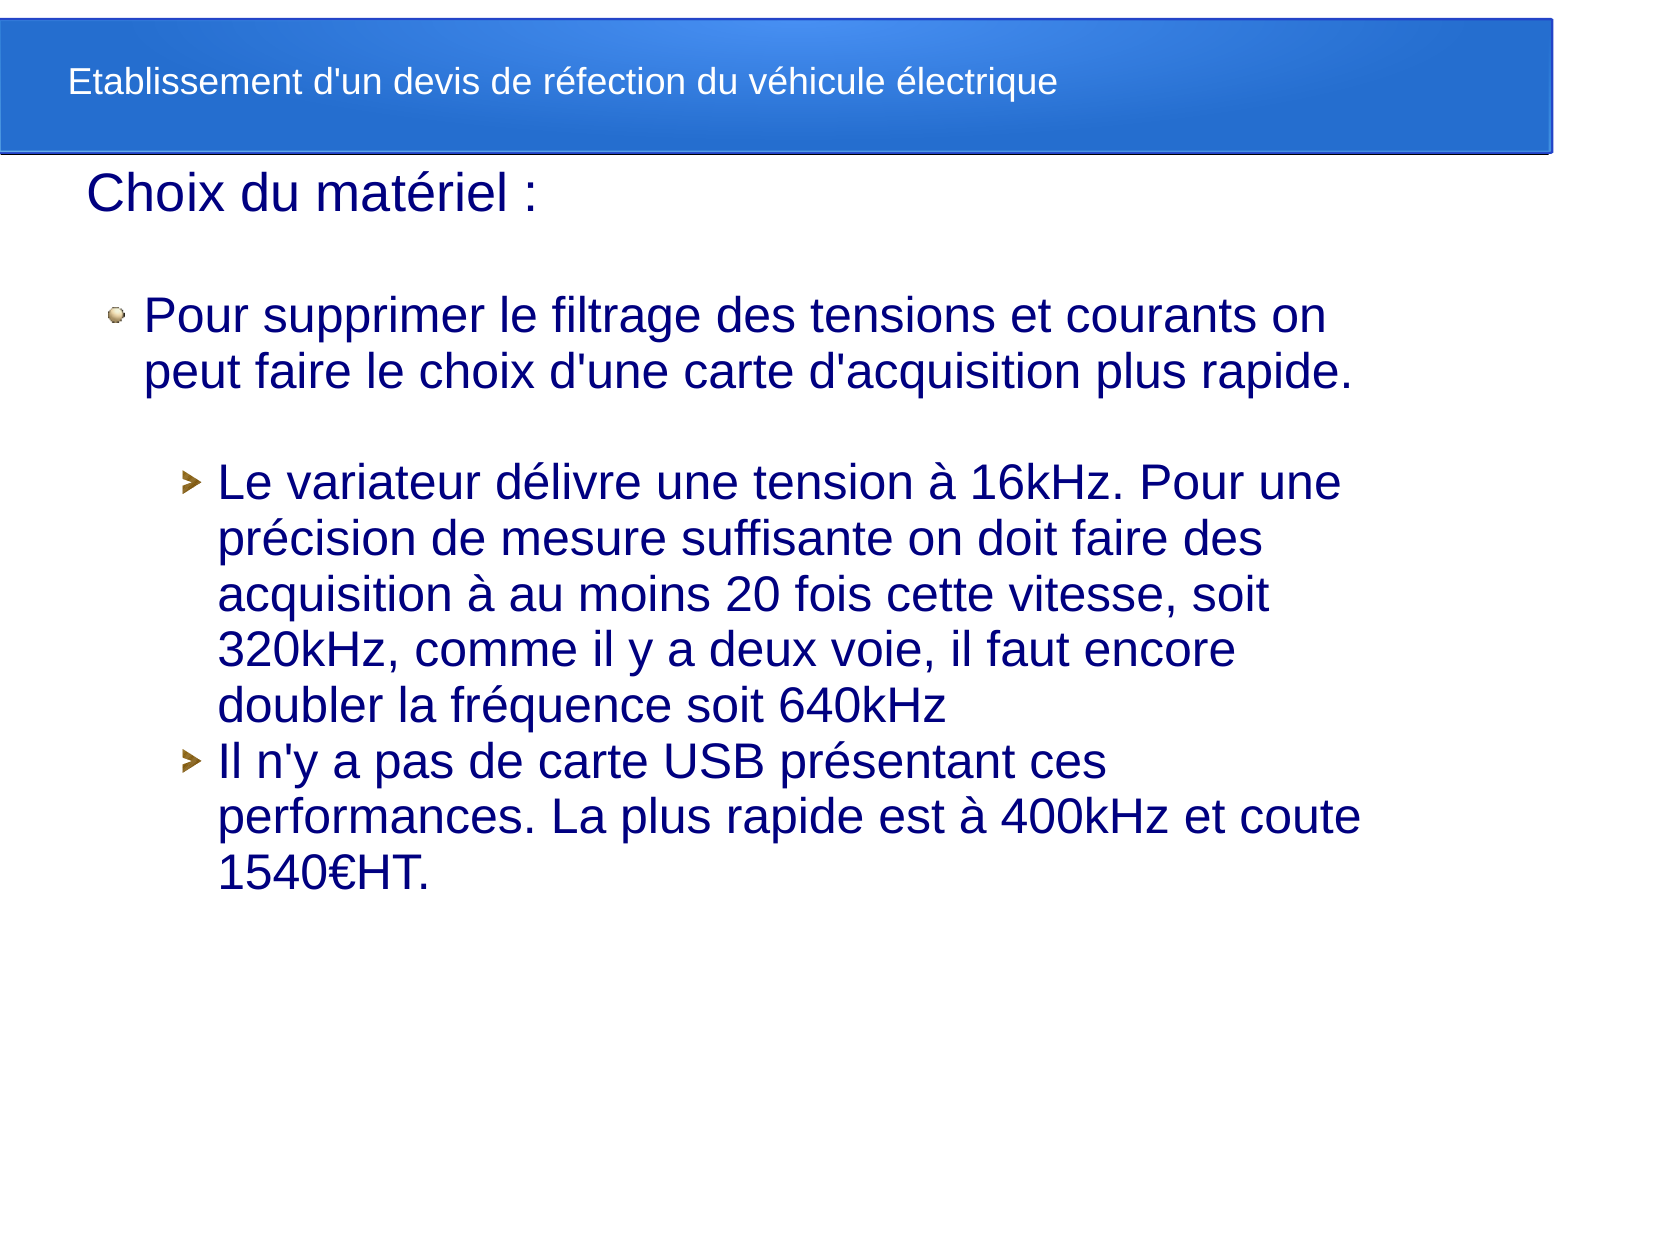

Etablissement d'un devis de réfection du véhicule électrique
Choix du matériel :
Pour supprimer le filtrage des tensions et courants on peut faire le choix d'une carte d'acquisition plus rapide.
Le variateur délivre une tension à 16kHz. Pour une précision de mesure suffisante on doit faire des acquisition à au moins 20 fois cette vitesse, soit 320kHz, comme il y a deux voie, il faut encore doubler la fréquence soit 640kHz
Il n'y a pas de carte USB présentant ces performances. La plus rapide est à 400kHz et coute 1540€HT.